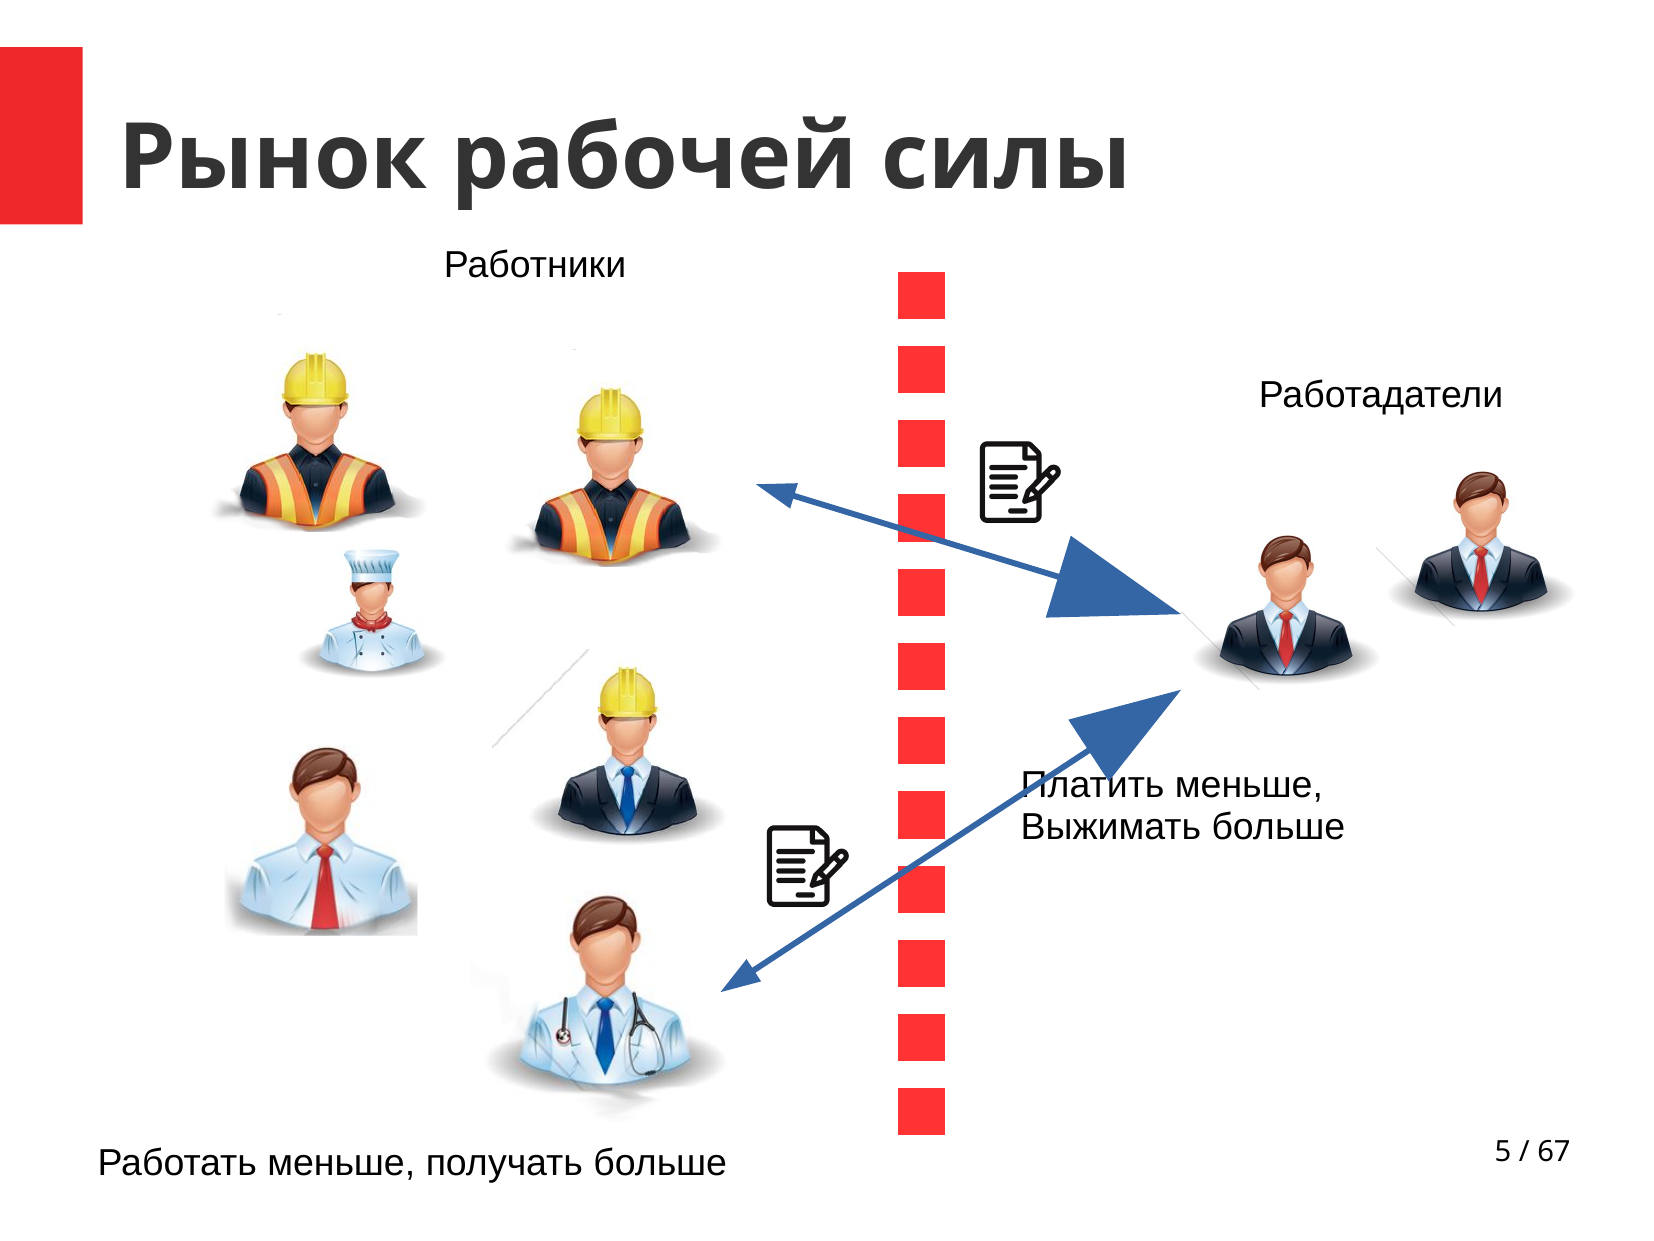

# Рынок рабочей силы
Работники
Работадатели
Платить меньше,
Выжимать больше
5
Работать меньше, получать больше